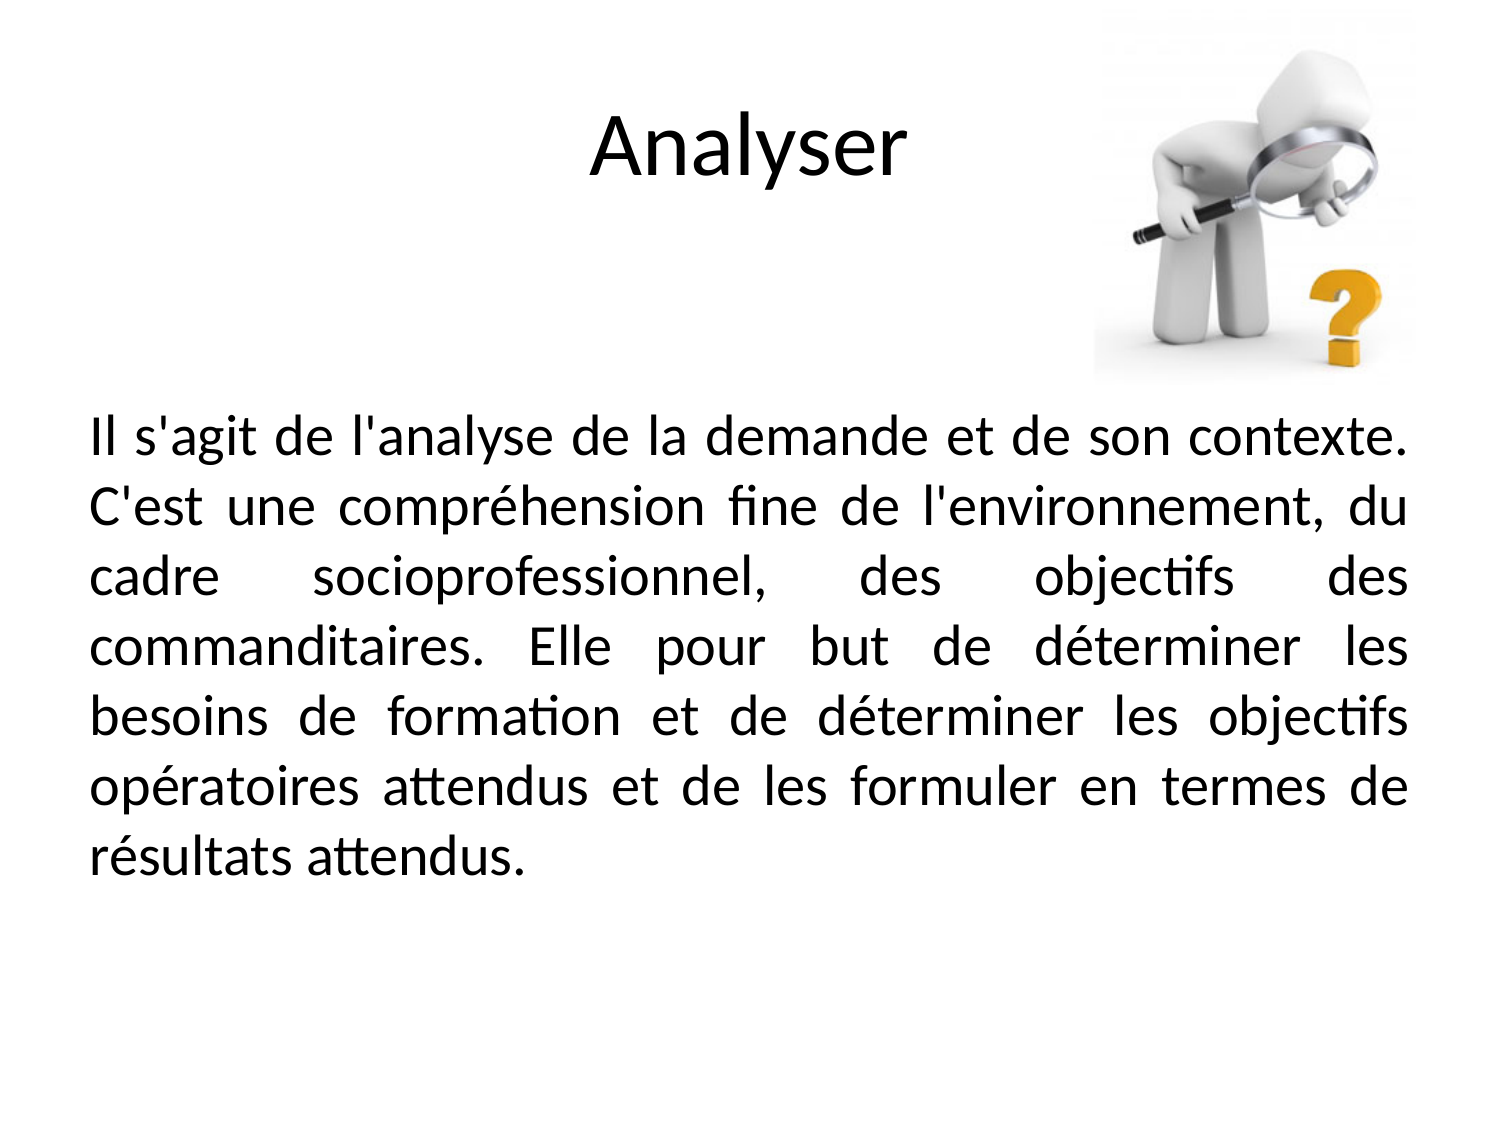

# Analyser
Il s'agit de l'analyse de la demande et de son contexte. C'est une compréhension fine de l'environnement, du cadre socioprofessionnel, des objectifs des commanditaires. Elle pour but de déterminer les besoins de formation et de déterminer les objectifs opératoires attendus et de les formuler en termes de résultats attendus.